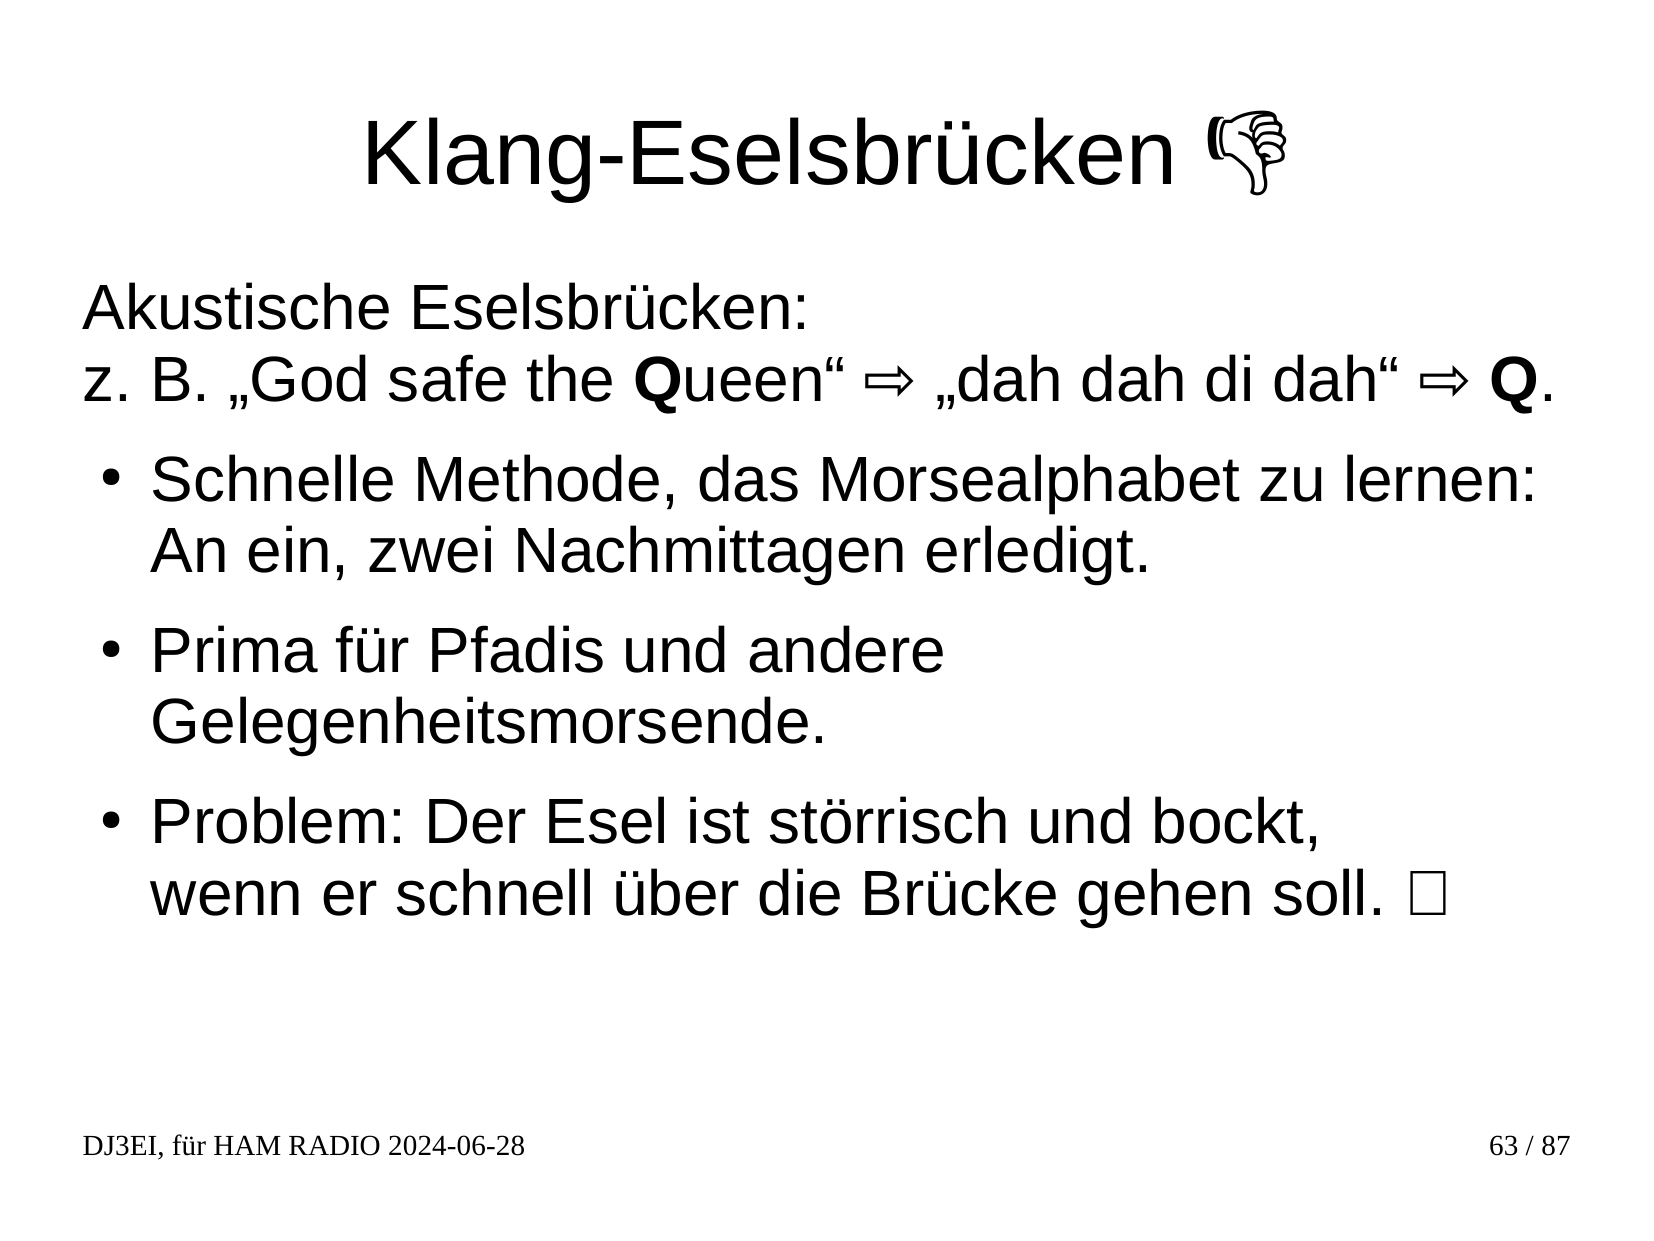

# Klang-Eselsbrücken 👎
Akustische Eselsbrücken:
z. B. „God safe the Queen“ ⇨ „dah dah di dah“ ⇨ Q.
Schnelle Methode, das Morsealphabet zu lernen: An ein, zwei Nachmittagen erledigt.
Prima für Pfadis und andere Gelegenheitsmorsende.
Problem: Der Esel ist störrisch und bockt,
wenn er schnell über die Brücke gehen soll. 🫏
63